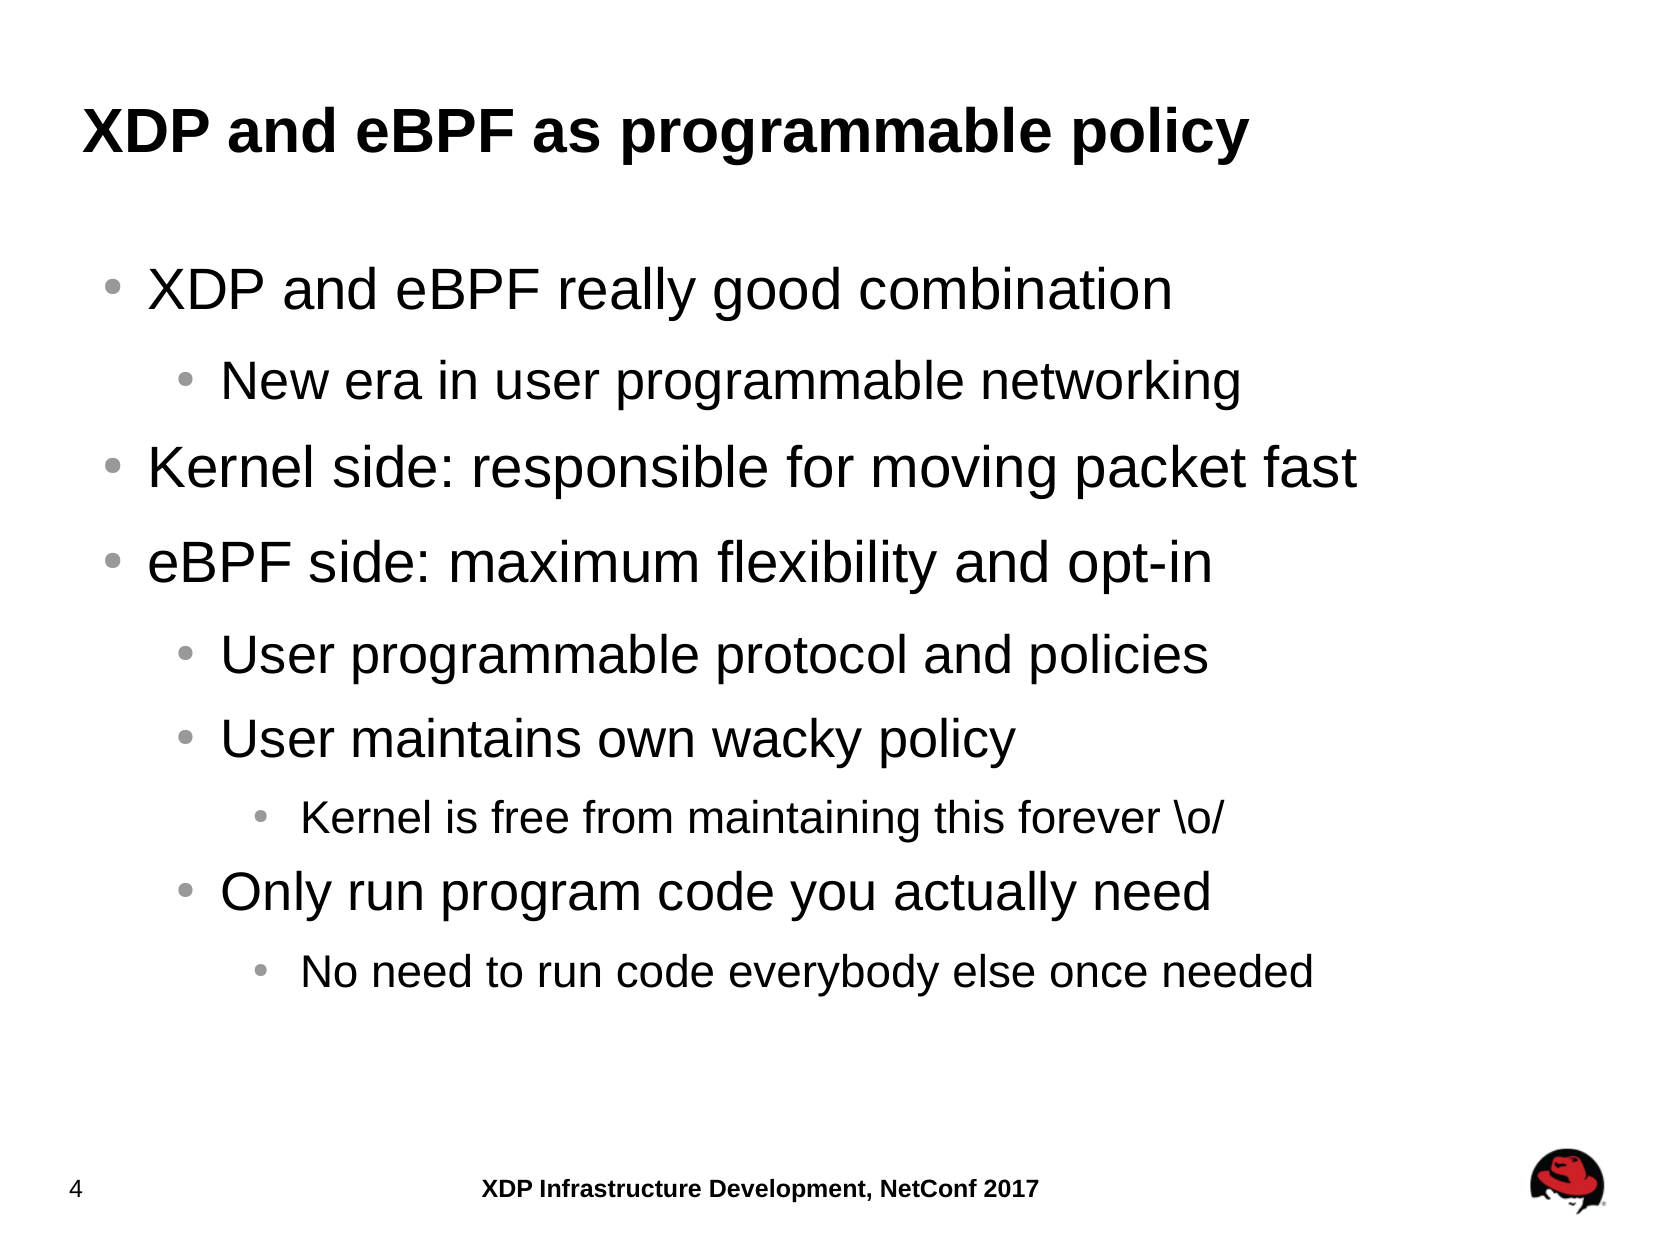

# XDP and eBPF as programmable policy
XDP and eBPF really good combination
New era in user programmable networking
Kernel side: responsible for moving packet fast
eBPF side: maximum flexibility and opt-in
User programmable protocol and policies
User maintains own wacky policy
Kernel is free from maintaining this forever \o/
Only run program code you actually need
No need to run code everybody else once needed